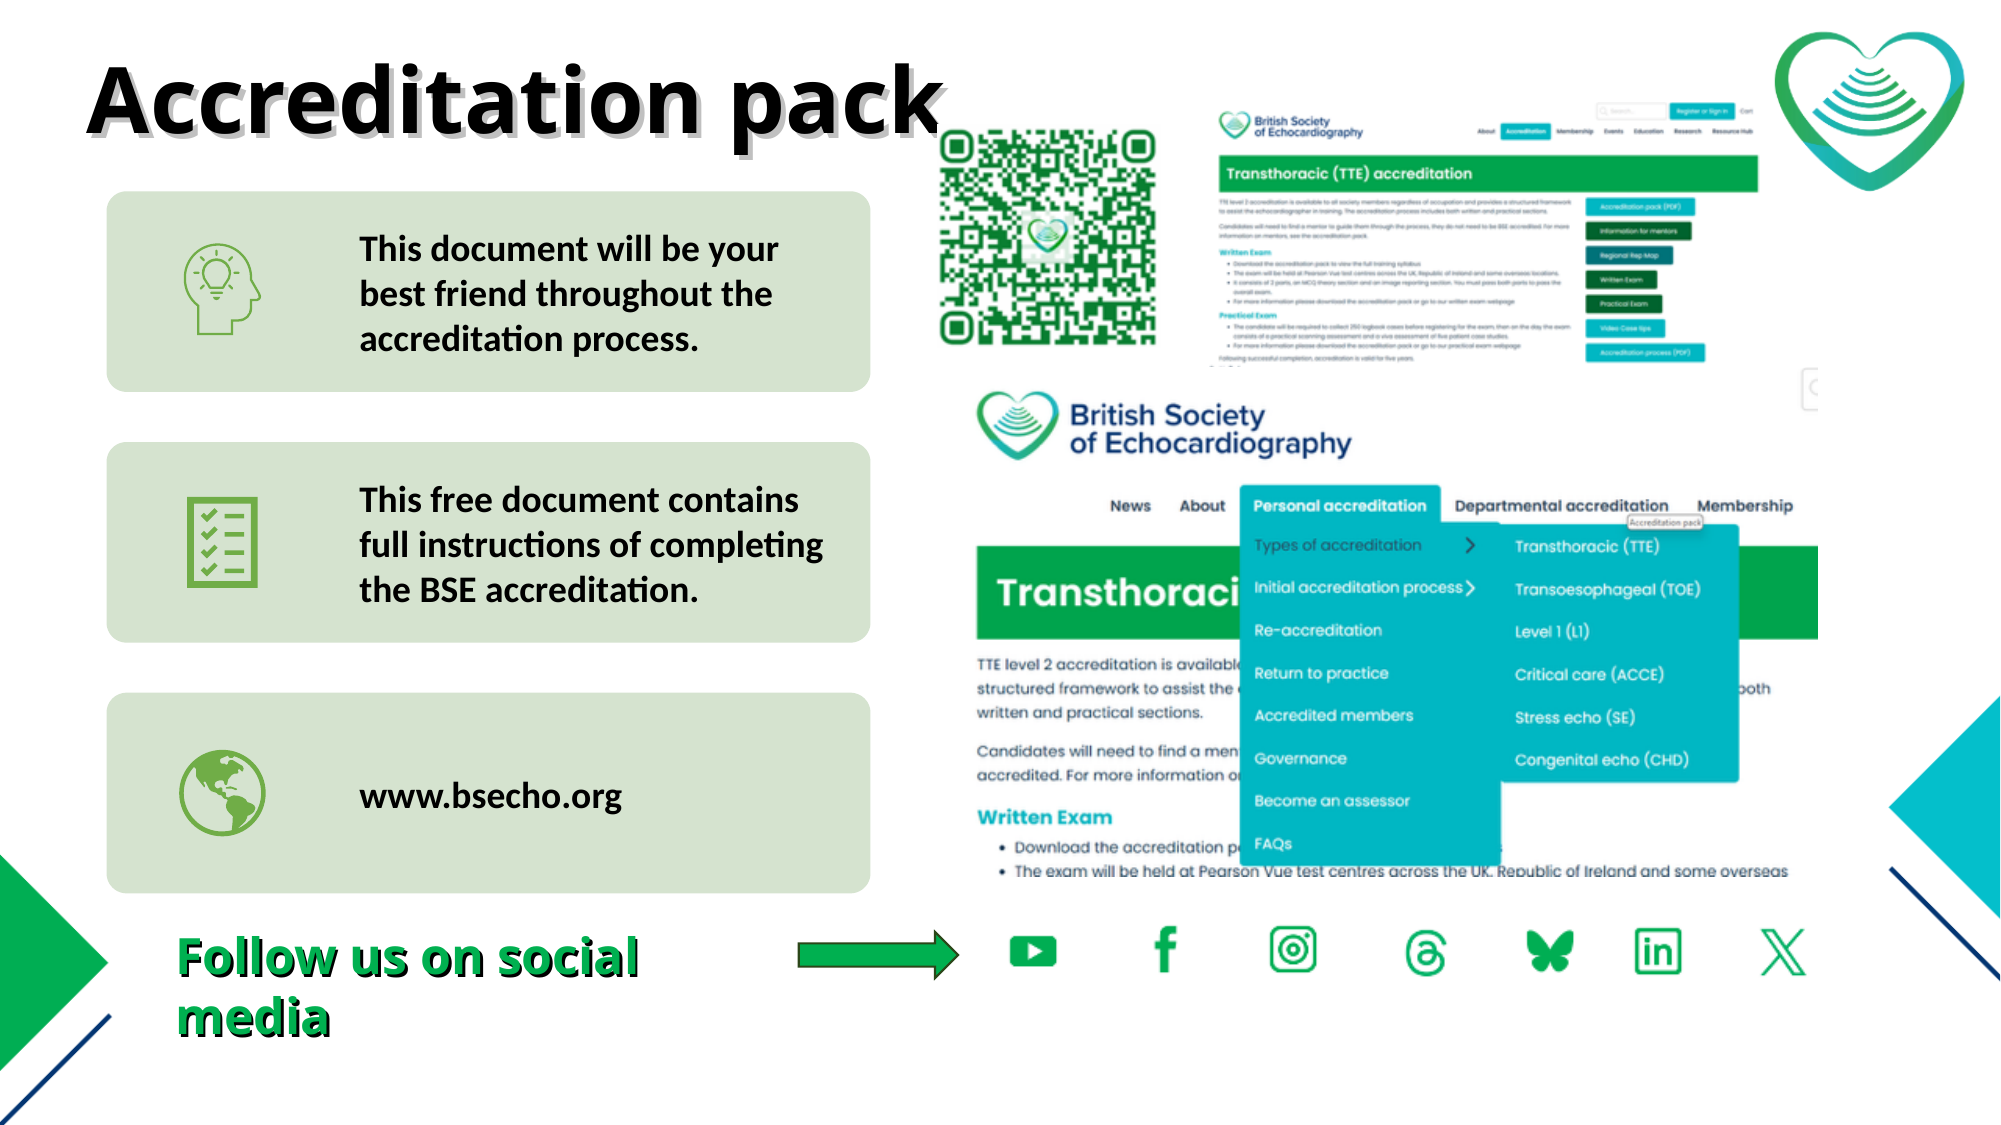

# Accreditation pack
This document will be your best friend throughout the accreditation process.
This free document contains full instructions of completing the BSE accreditation.
www.bsecho.org
Follow us on social media